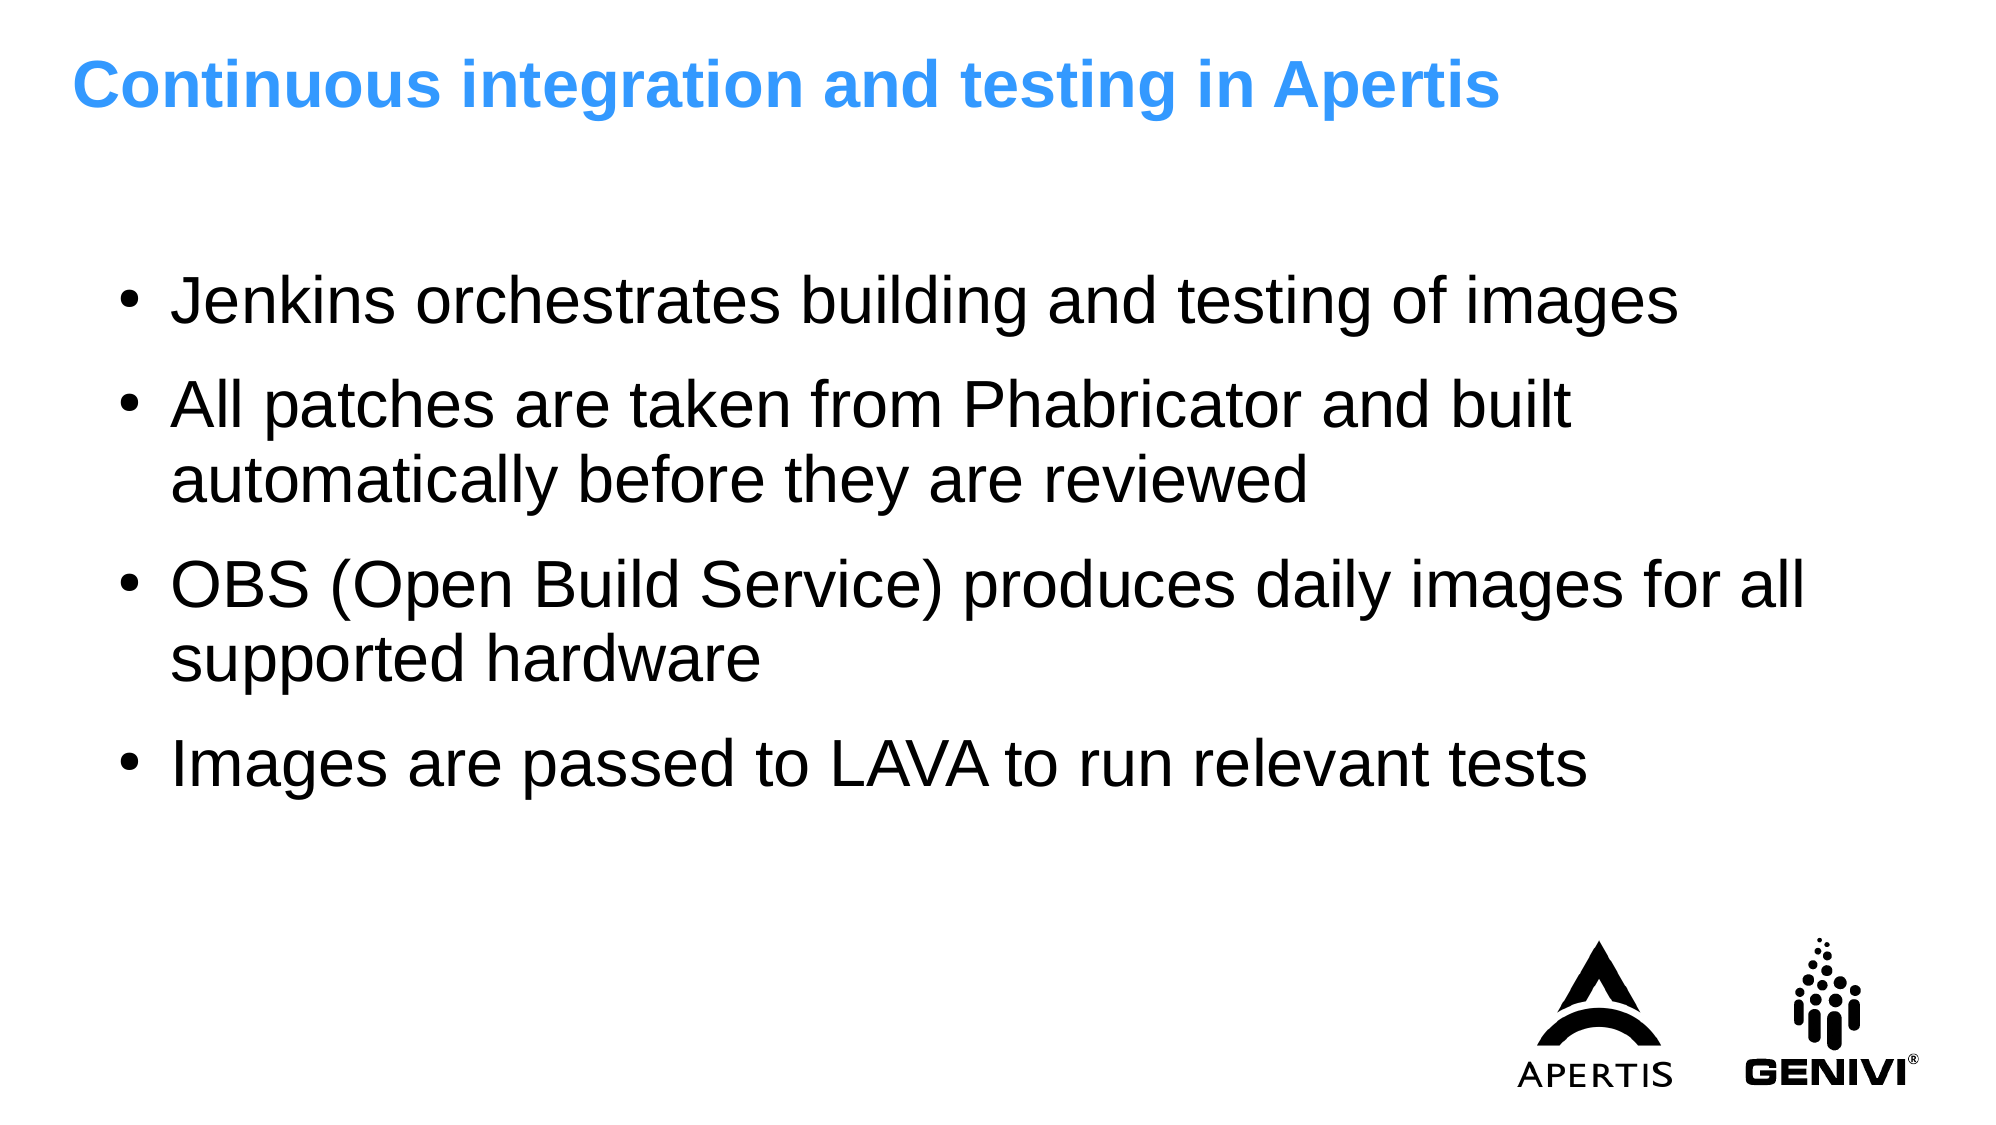

# Continuous integration and testing in Apertis
Jenkins orchestrates building and testing of images
All patches are taken from Phabricator and built automatically before they are reviewed
OBS (Open Build Service) produces daily images for all supported hardware
Images are passed to LAVA to run relevant tests